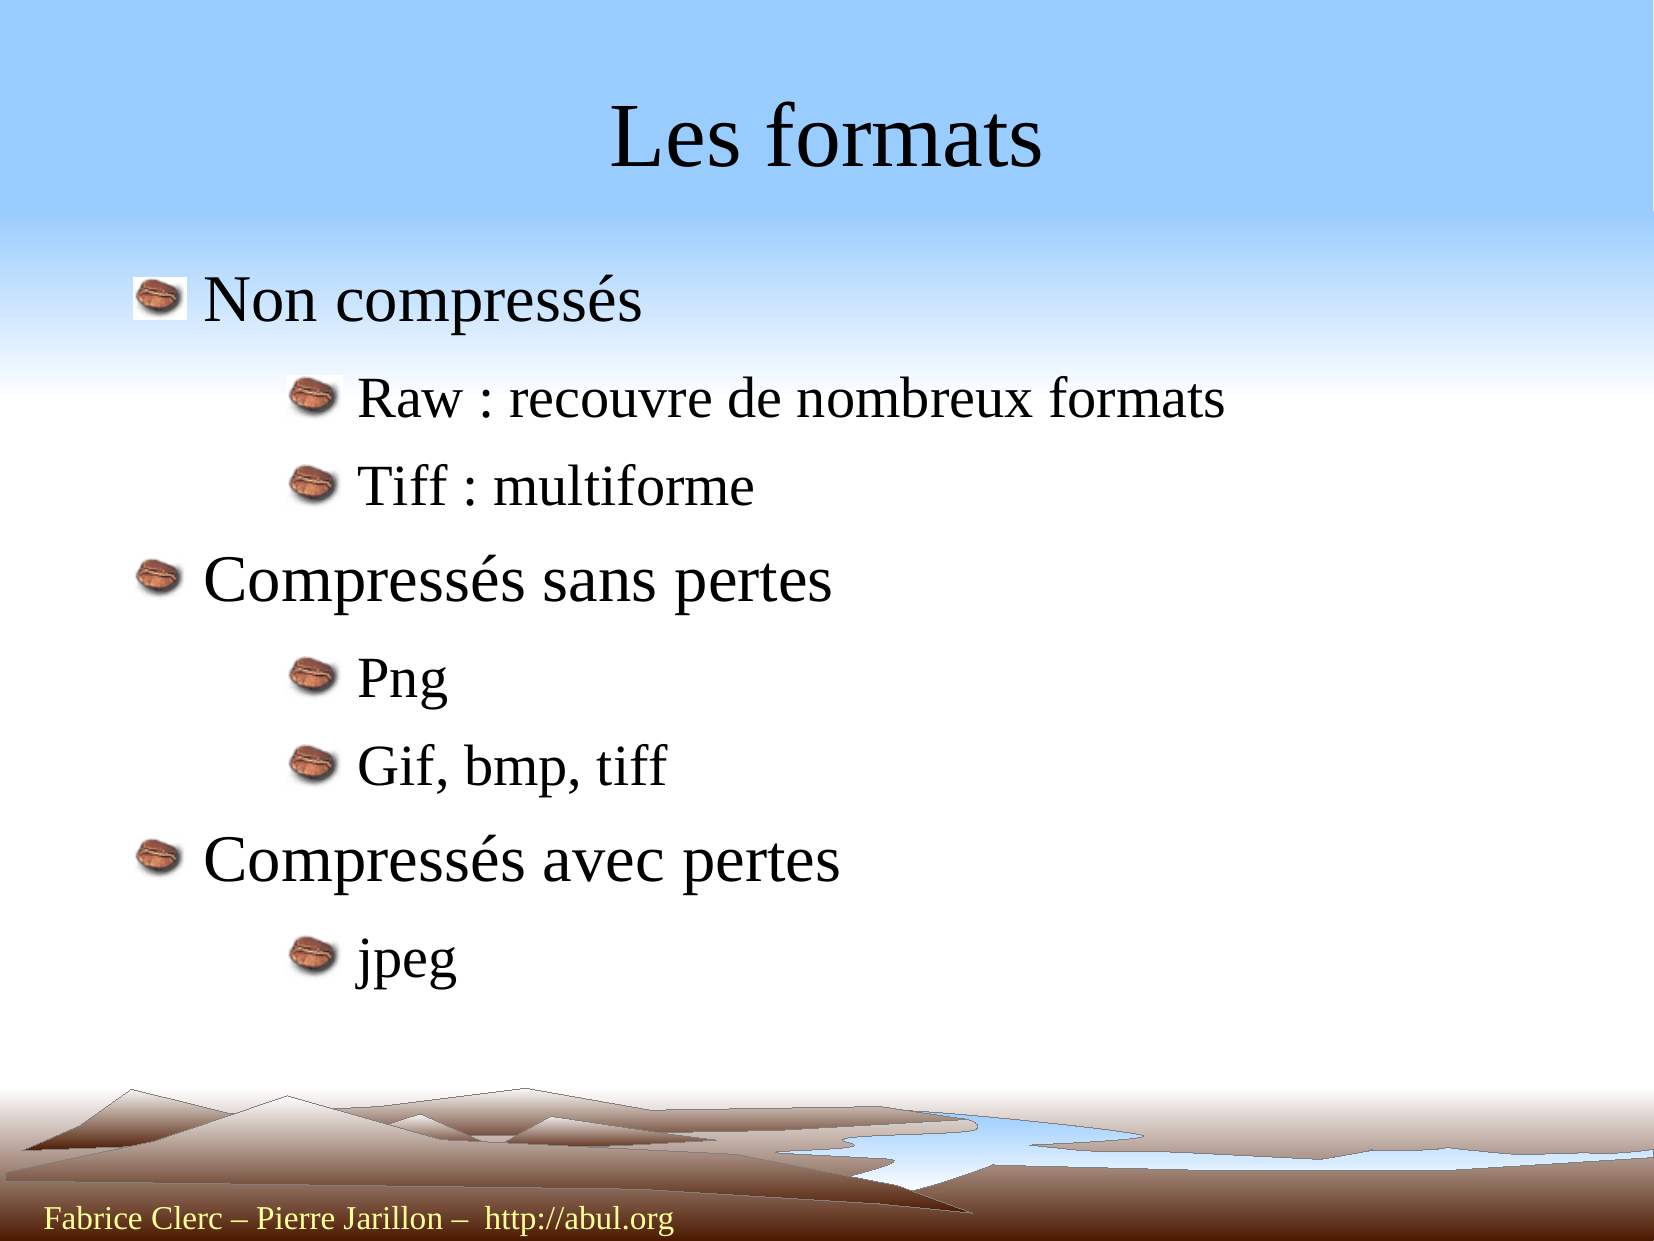

# Les formats
 Non compressés
 Raw : recouvre de nombreux formats
 Tiff : multiforme
 Compressés sans pertes
 Png
 Gif, bmp, tiff
 Compressés avec pertes
 jpeg